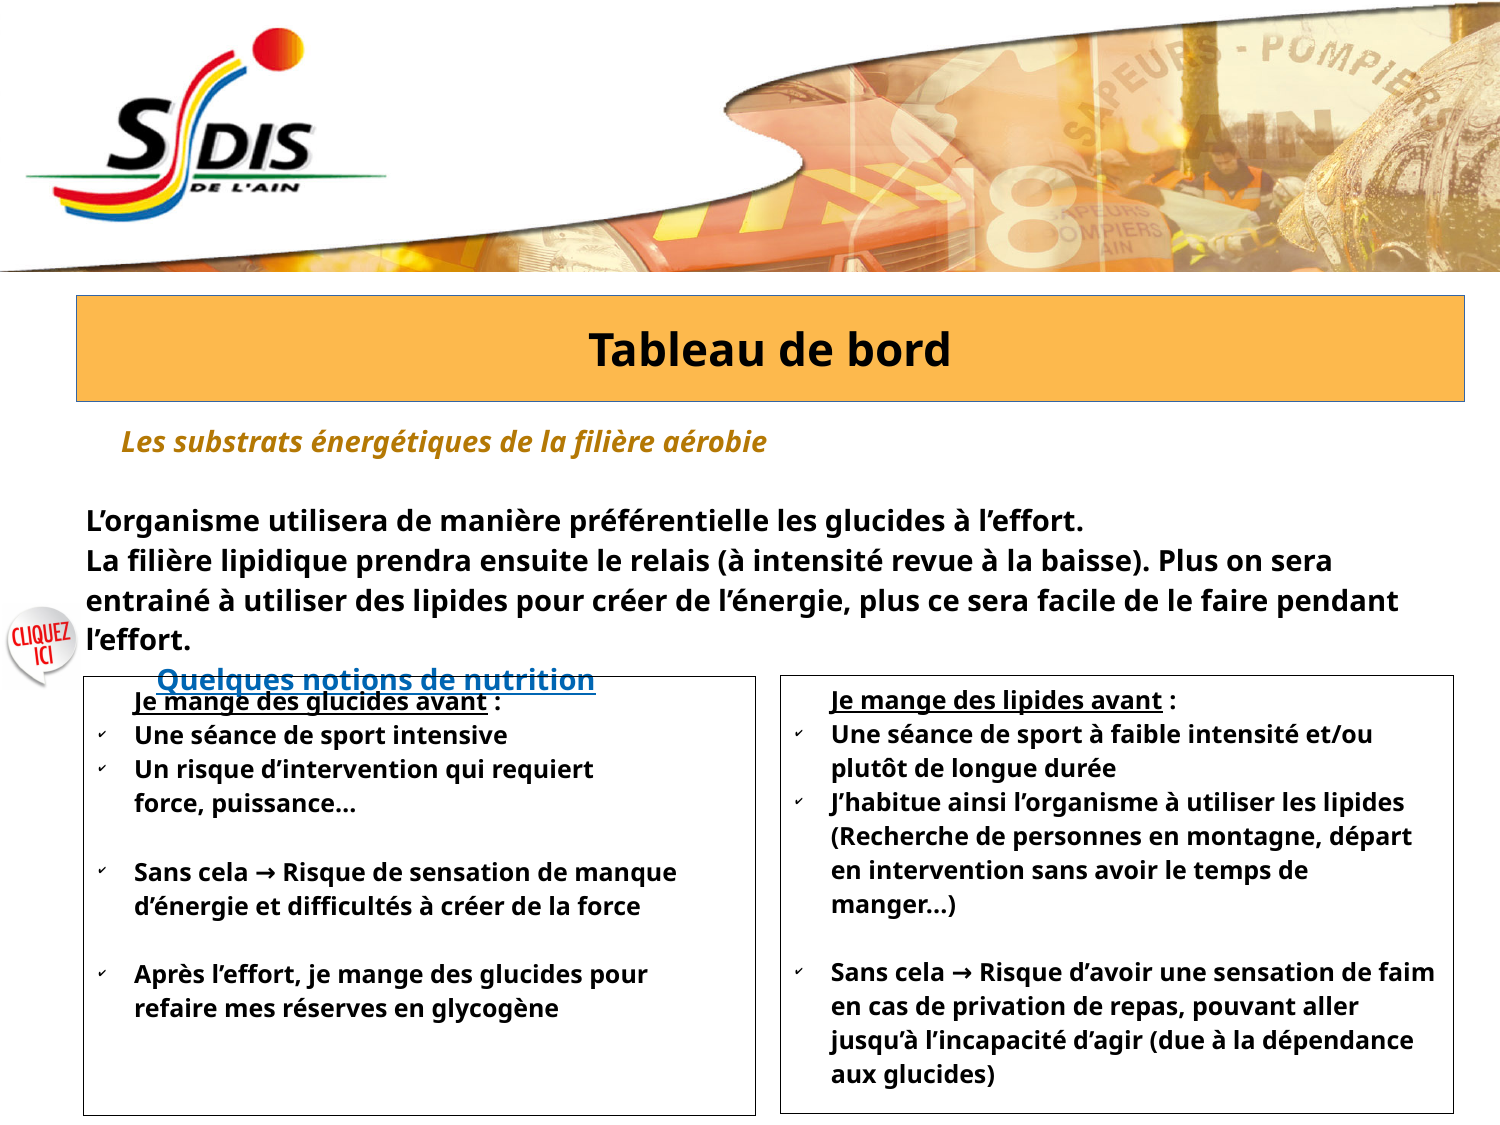

Tableau de bord
Les substrats énergétiques de la filière aérobie
L’organisme utilisera de manière préférentielle les glucides à l’effort.
La filière lipidique prendra ensuite le relais (à intensité revue à la baisse). Plus on sera entrainé à utiliser des lipides pour créer de l’énergie, plus ce sera facile de le faire pendant l’effort.
Quelques notions de nutrition
Je mange des lipides avant :
Une séance de sport à faible intensité et/ou plutôt de longue durée
J’habitue ainsi l’organisme à utiliser les lipides (Recherche de personnes en montagne, départ en intervention sans avoir le temps de manger...)
Sans cela → Risque d’avoir une sensation de faim en cas de privation de repas, pouvant aller jusqu’à l’incapacité d’agir (due à la dépendance aux glucides)
Je mange des glucides avant :
Une séance de sport intensive
Un risque d’intervention qui requiert
force, puissance…
Sans cela → Risque de sensation de manque
d’énergie et difficultés à créer de la force
Après l’effort, je mange des glucides pour
refaire mes réserves en glycogène